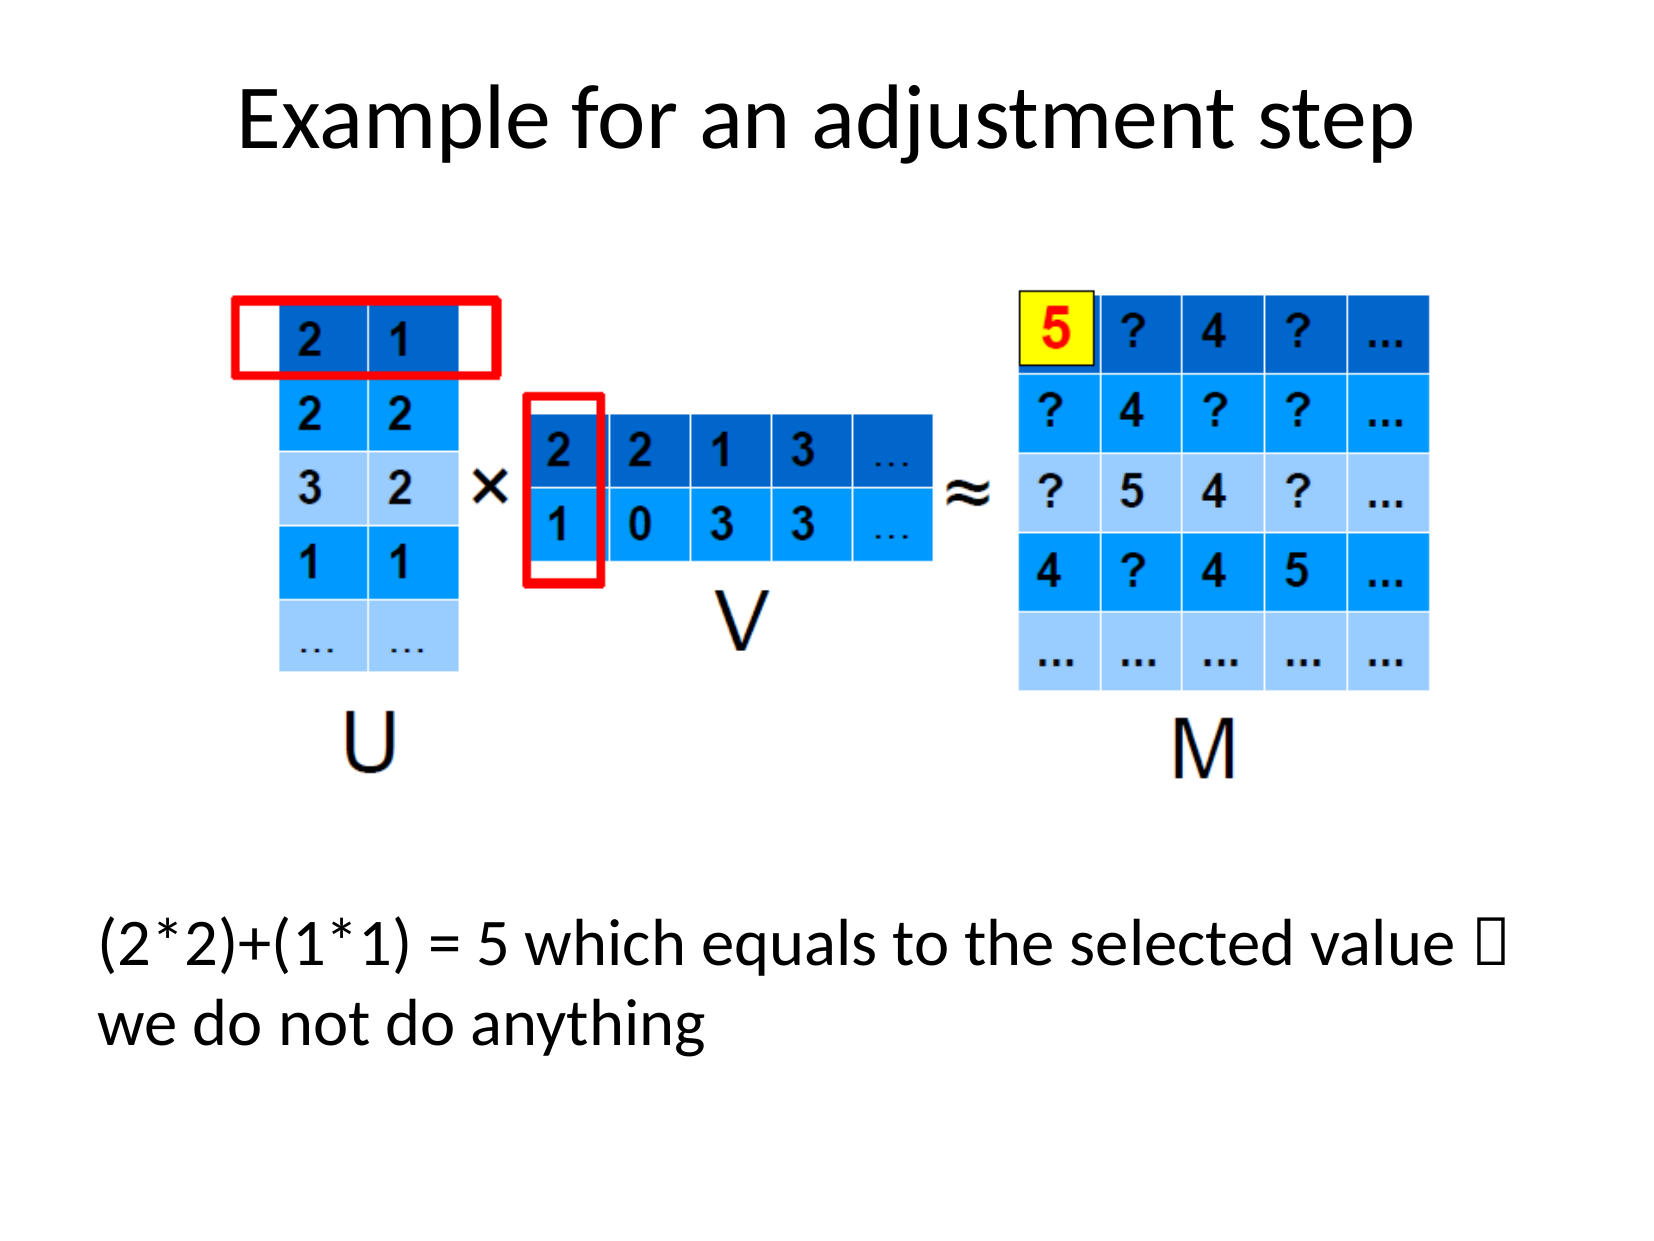

# Example for an adjustment step
(2*2)+(1*1) = 5 which equals to the selected value  we do not do anything